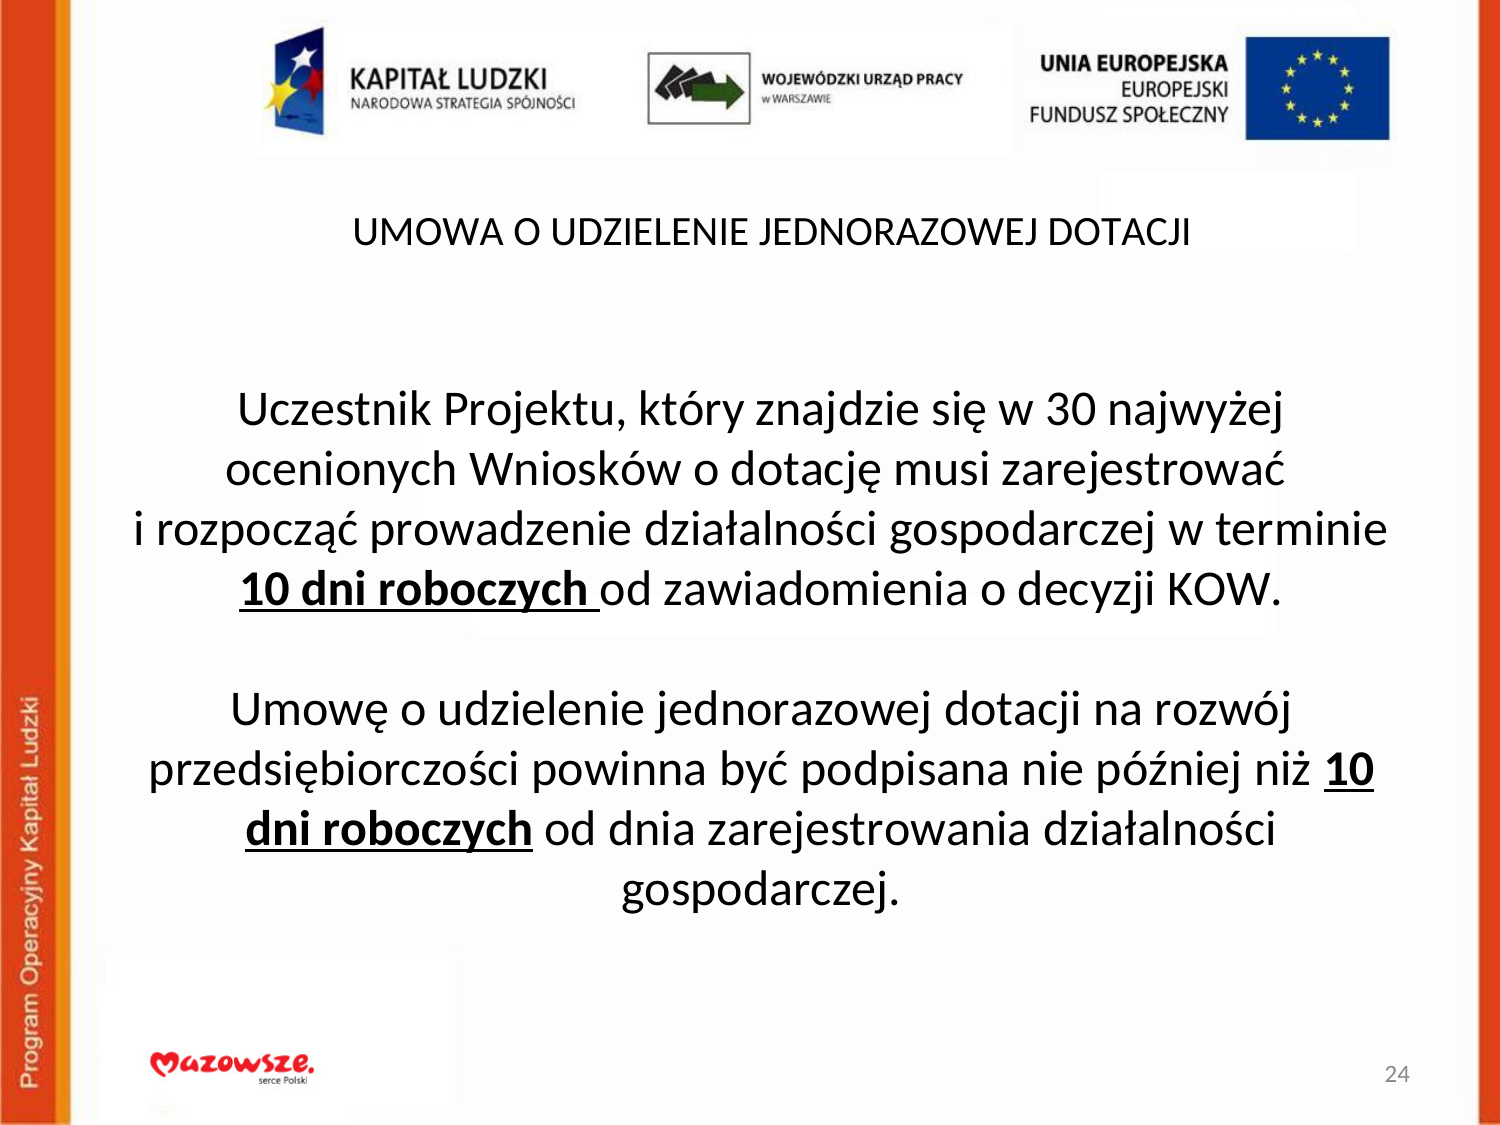

UMOWA O UDZIELENIE JEDNORAZOWEJ DOTACJI
# Uczestnik Projektu, który znajdzie się w 30 najwyżej ocenionych Wniosków o dotację musi zarejestrować i rozpocząć prowadzenie działalności gospodarczej w terminie 10 dni roboczych od zawiadomienia o decyzji KOW. Umowę o udzielenie jednorazowej dotacji na rozwój przedsiębiorczości powinna być podpisana nie później niż 10 dni roboczych od dnia zarejestrowania działalności gospodarczej.